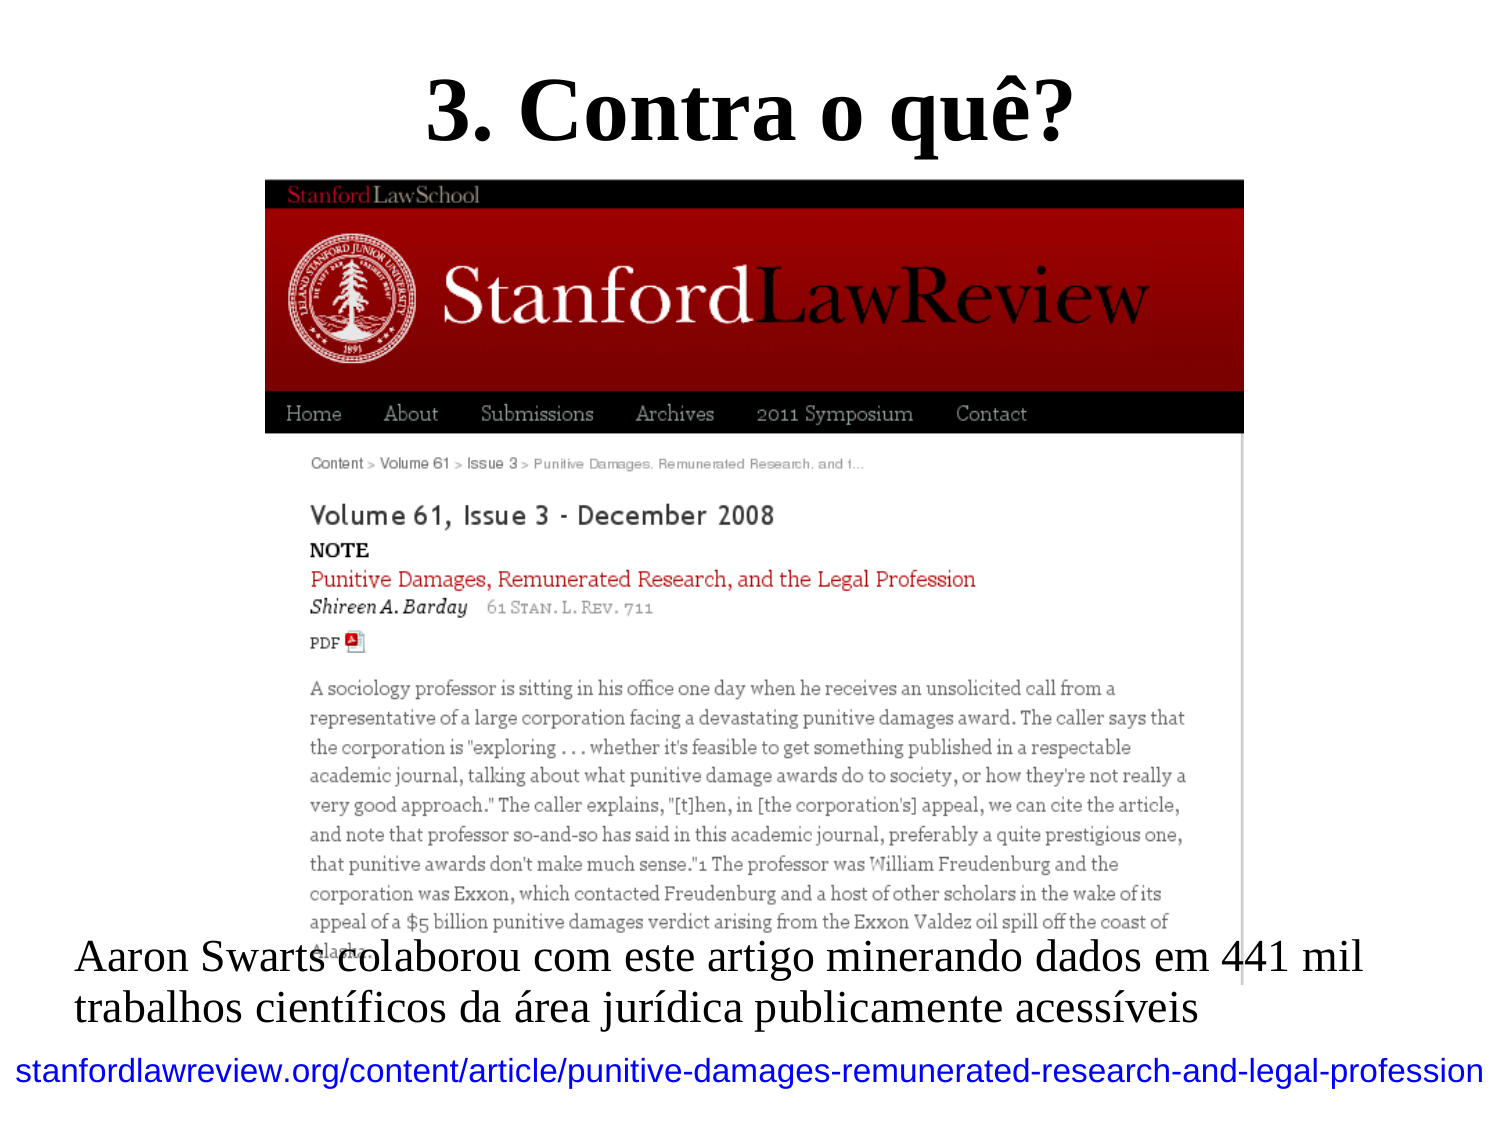

# 3. Contra o quê?
Aaron Swarts colaborou com este artigo minerando dados em 441 mil
trabalhos científicos da área jurídica publicamente acessíveis
stanfordlawreview.org/content/article/punitive-damages-remunerated-research-and-legal-profession